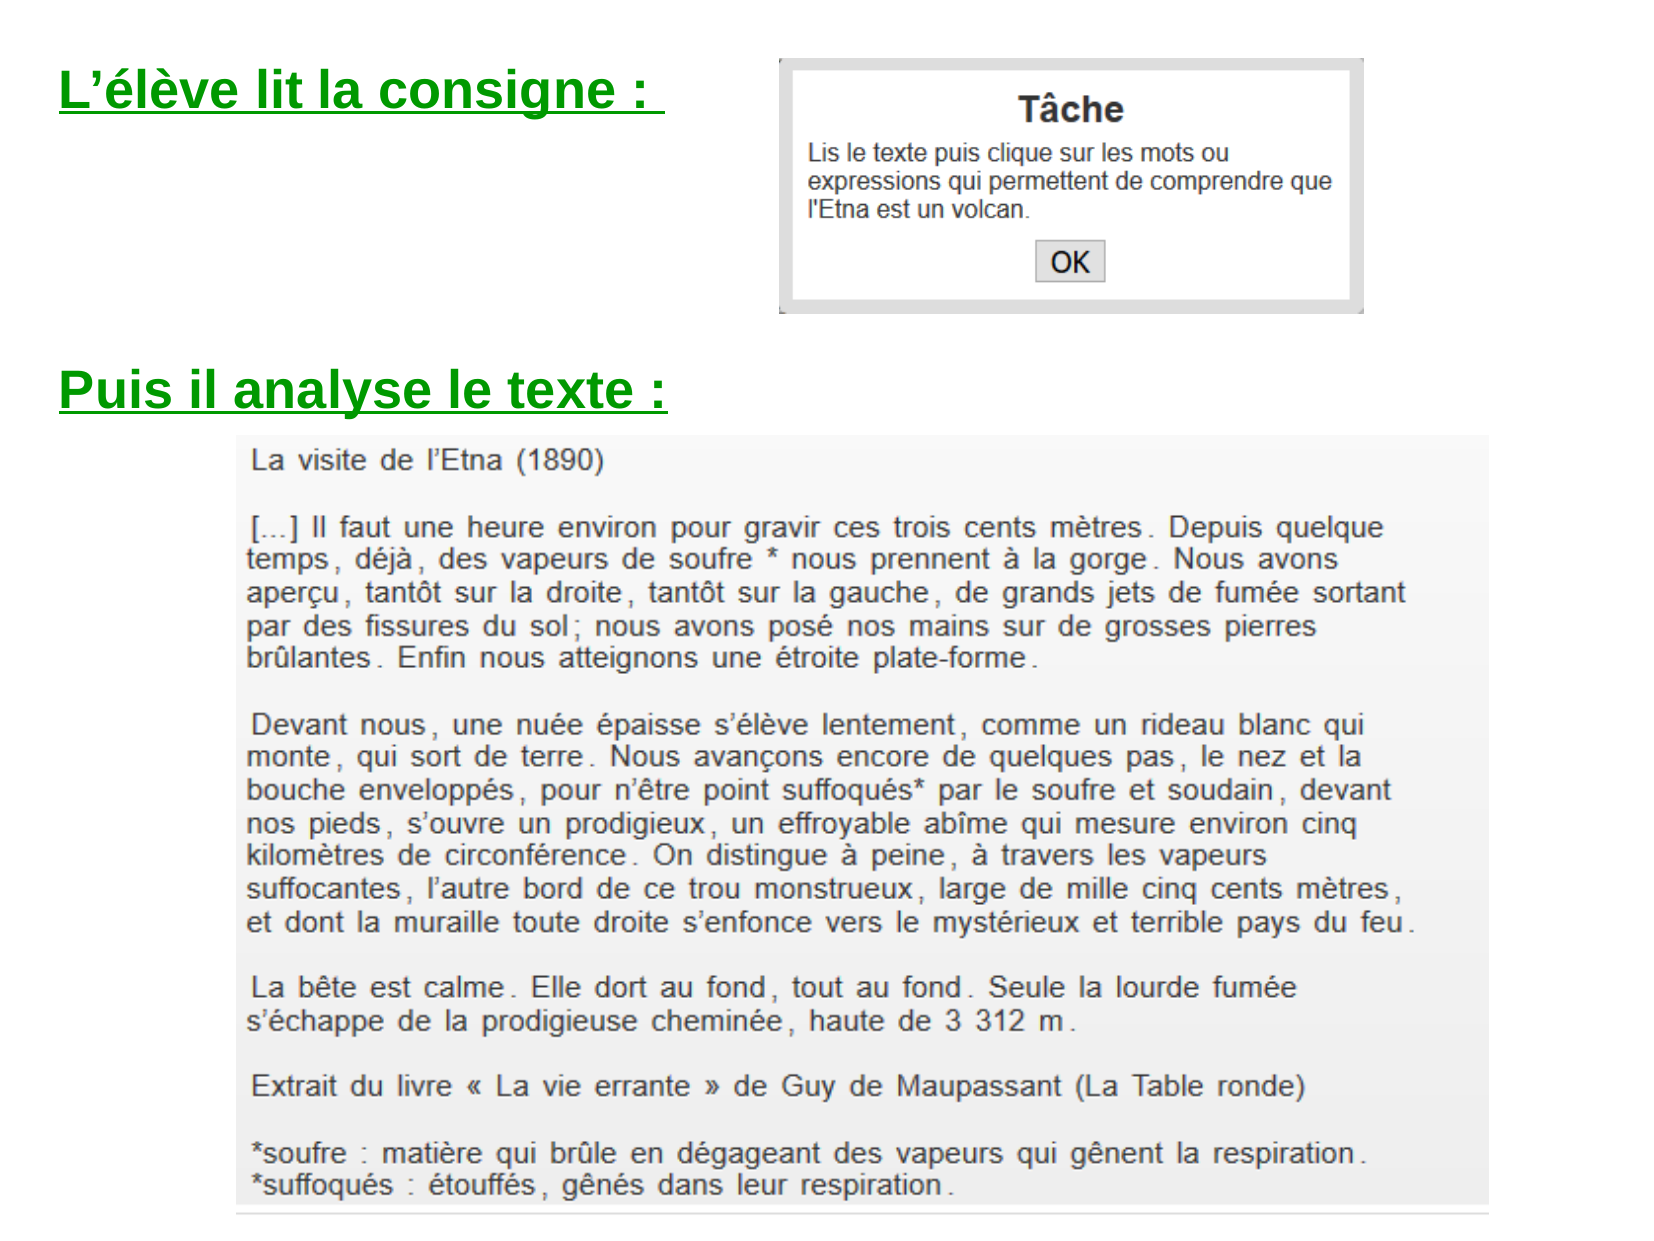

# L’élève lit la consigne :
Puis il analyse le texte :